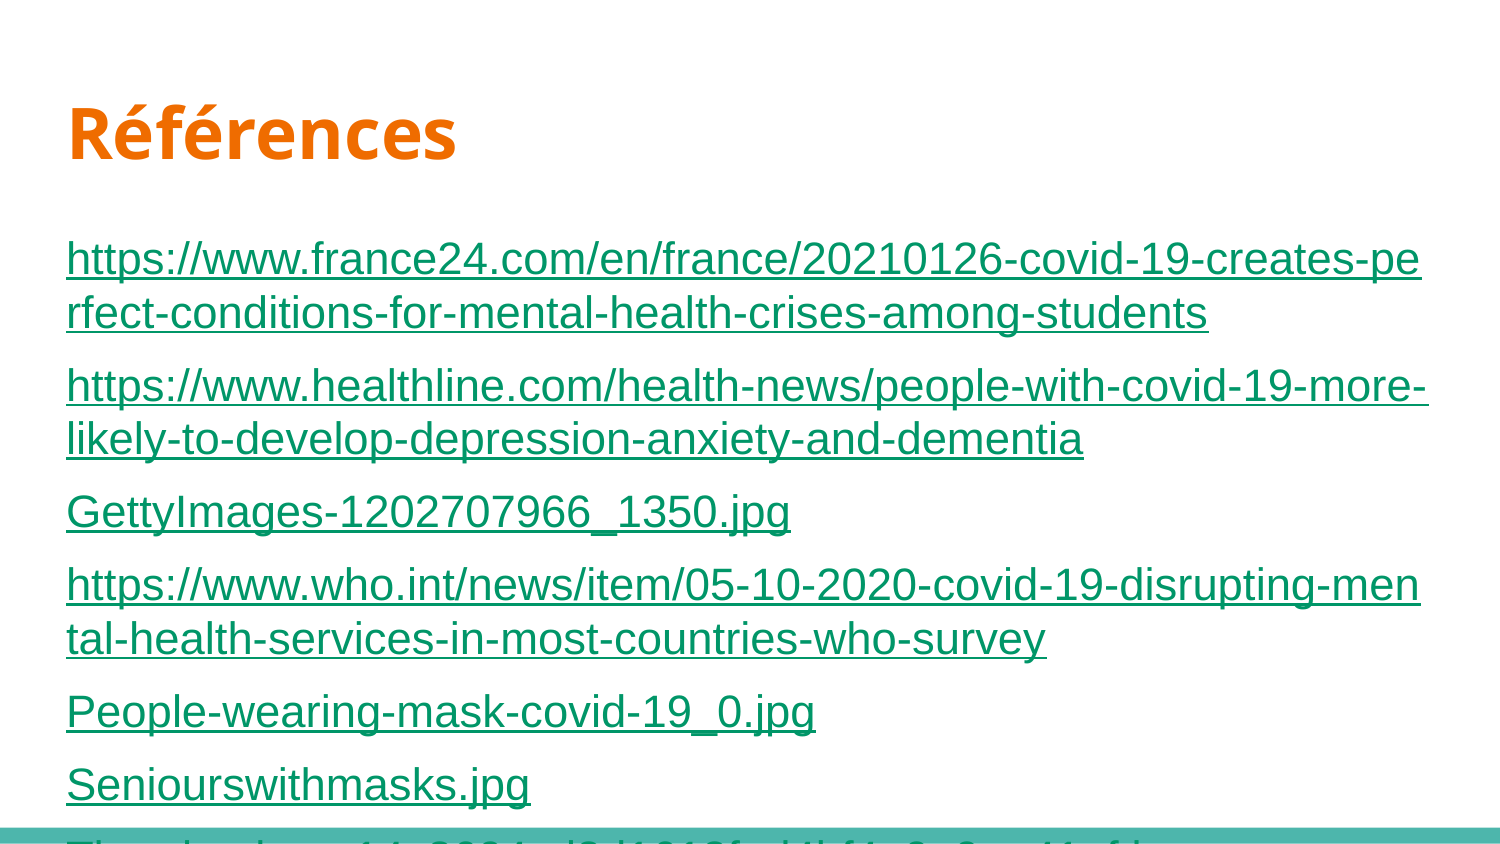

# Références
https://www.france24.com/en/france/20210126-covid-19-creates-perfect-conditions-for-mental-health-crises-among-students
https://www.healthline.com/health-news/people-with-covid-19-more-likely-to-develop-depression-anxiety-and-dementia
GettyImages-1202707966_1350.jpg
https://www.who.int/news/item/05-10-2020-covid-19-disrupting-mental-health-services-in-most-countries-who-survey
People-wearing-mask-covid-19_0.jpg
Seniourswithmasks.jpg
Thumbs_b_c_14c8604cd8d1613fad4bf4a9a9ea41af.jpg